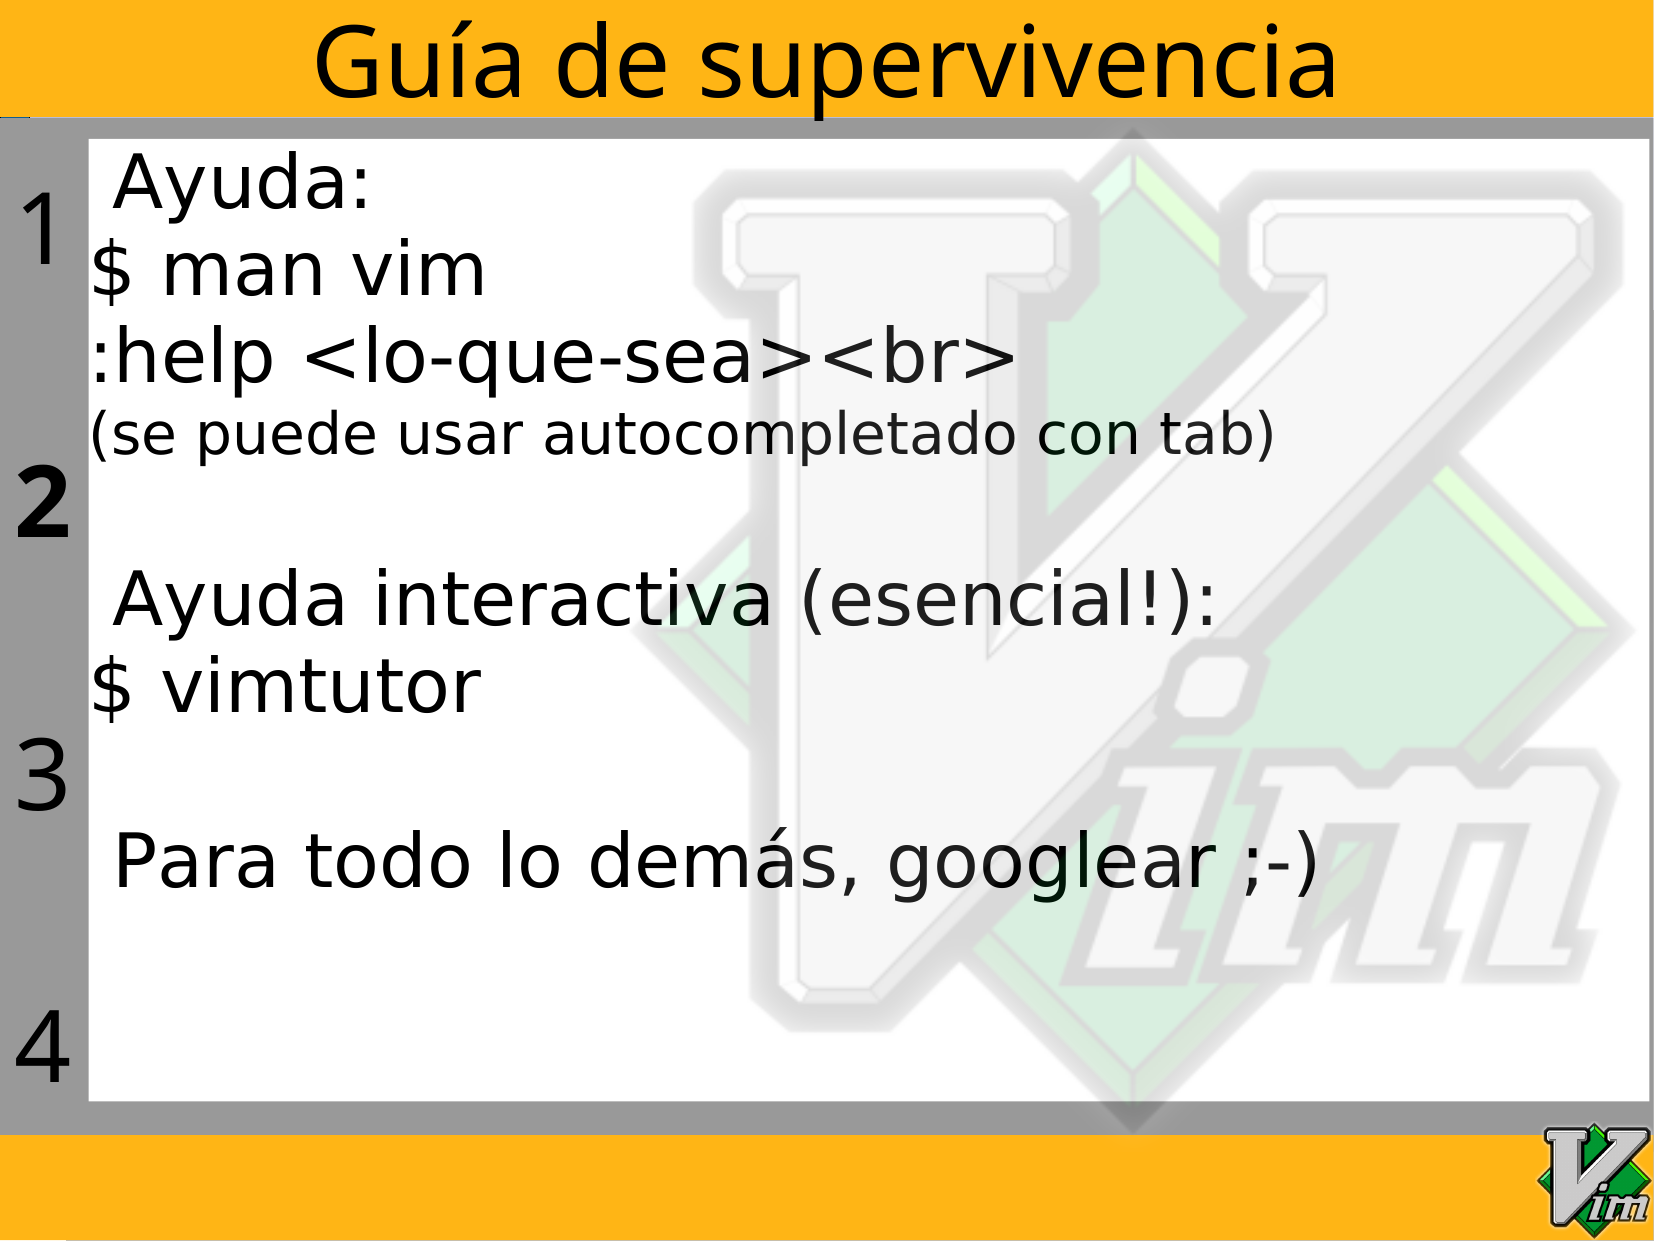

Guía de supervivencia
1 - Introducción
2 - Novatos
3 - Power Users
4 -Desarrolladores
 Ayuda:
$ man vim
:help <lo-que-sea><br>
(se puede usar autocompletado con tab)
 Ayuda interactiva (esencial!):
$ vimtutor
 Para todo lo demás, googlear ;-)